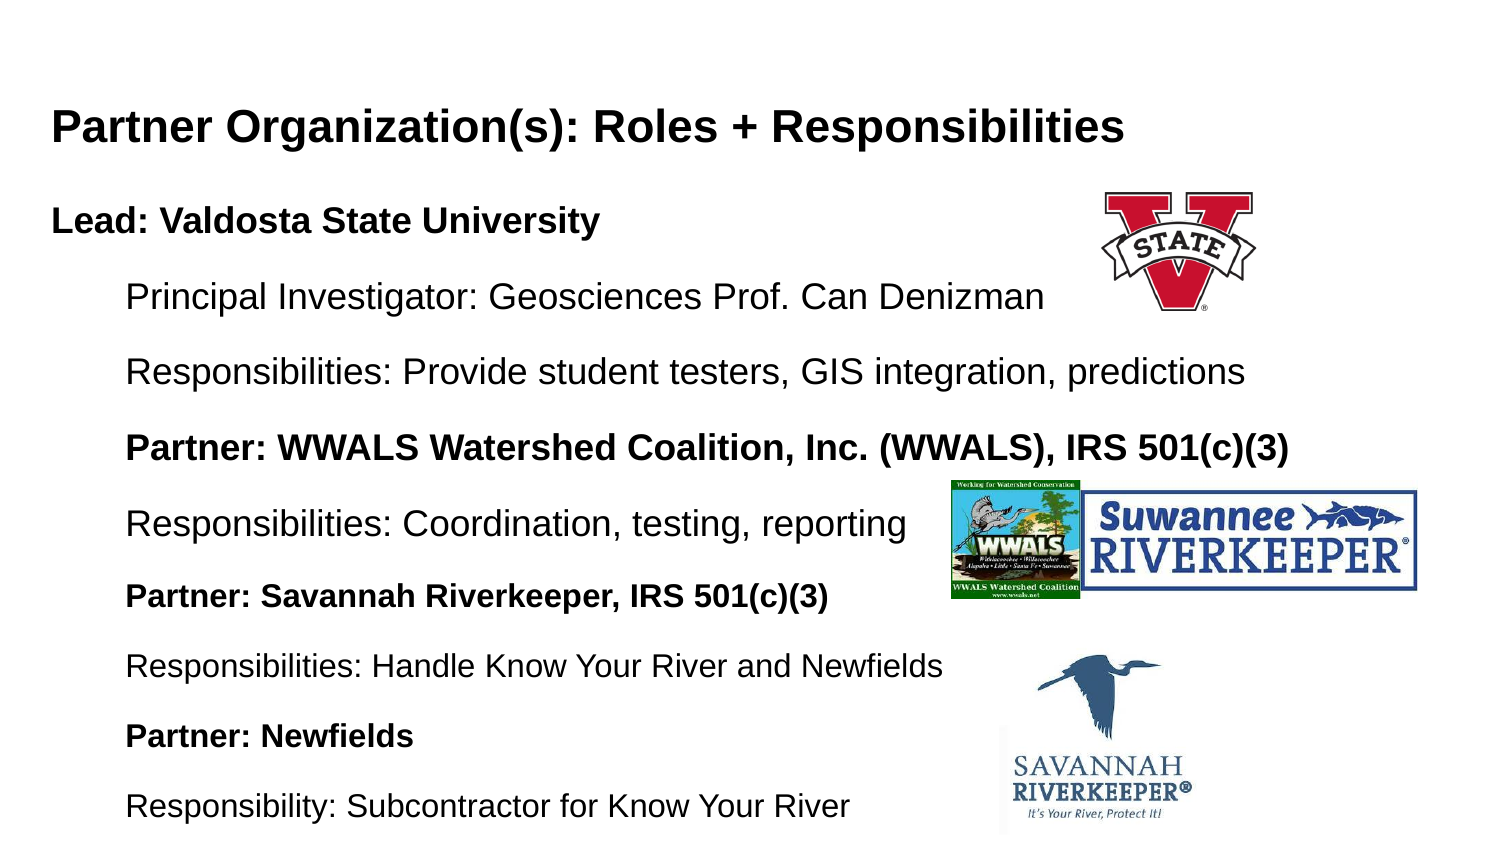

# Partner Organization(s): Roles + Responsibilities
Lead: Valdosta State University
Principal Investigator: Geosciences Prof. Can Denizman
Responsibilities: Provide student testers, GIS integration, predictions
Partner: WWALS Watershed Coalition, Inc. (WWALS), IRS 501(c)(3)
Responsibilities: Coordination, testing, reporting
Partner: Savannah Riverkeeper, IRS 501(c)(3)
Responsibilities: Handle Know Your River and Newfields
Partner: Newfields
Responsibility: Subcontractor for Know Your River